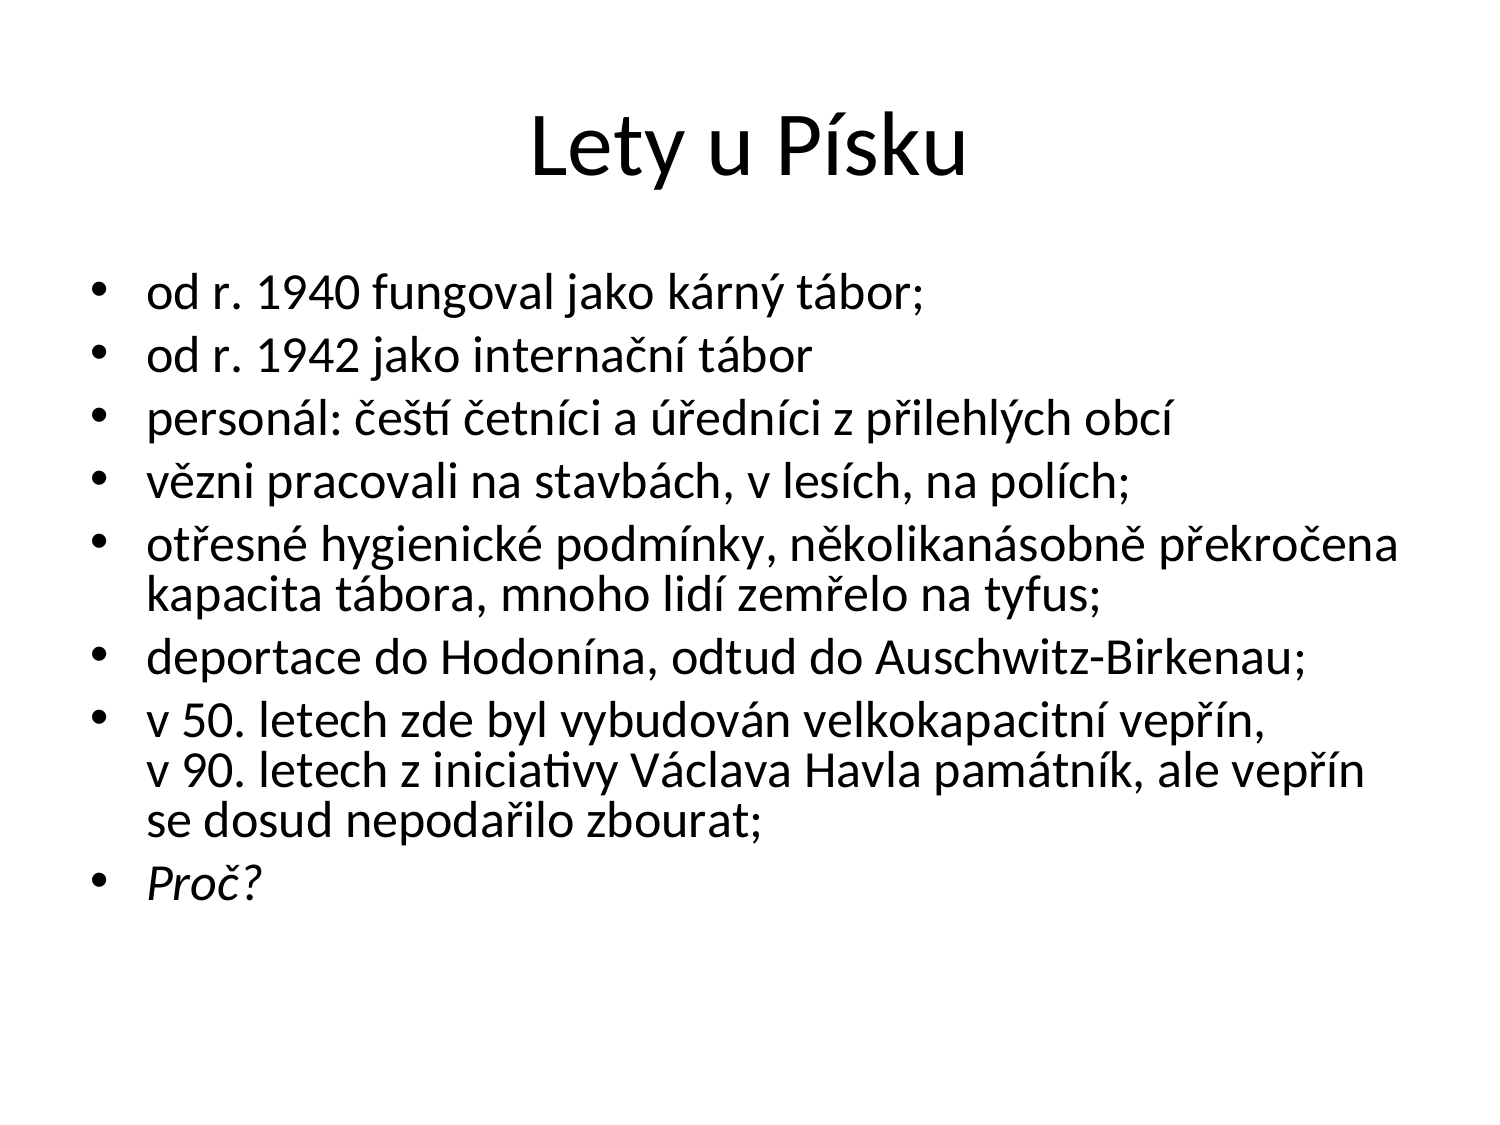

# Lety u Písku
od r. 1940 fungoval jako kárný tábor;
od r. 1942 jako internační tábor
personál: čeští četníci a úředníci z přilehlých obcí
vězni pracovali na stavbách, v lesích, na polích;
otřesné hygienické podmínky, několikanásobně překročena kapacita tábora, mnoho lidí zemřelo na tyfus;
deportace do Hodonína, odtud do Auschwitz-Birkenau;
v 50. letech zde byl vybudován velkokapacitní vepřín,
v 90. letech z iniciativy Václava Havla památník, ale vepřín se dosud nepodařilo zbourat;
Proč?